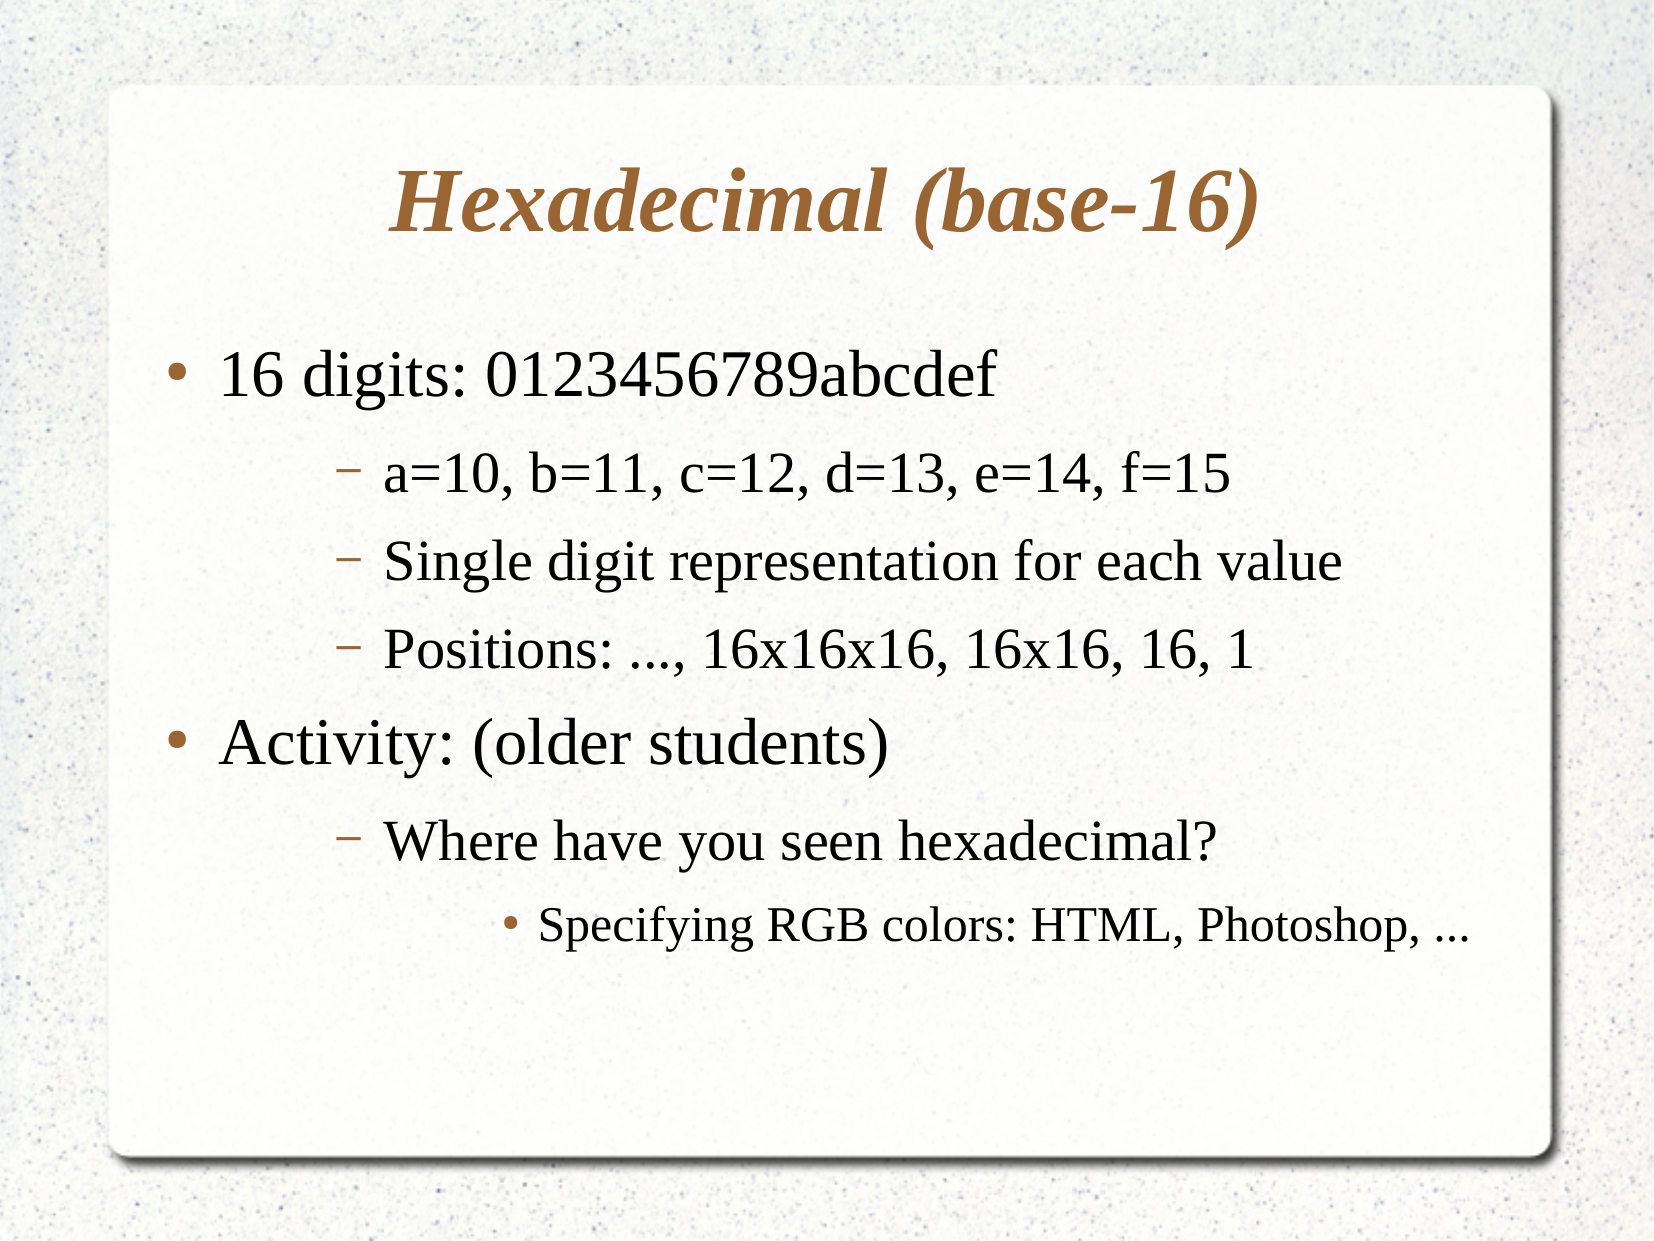

# Hexadecimal (base-16)
16 digits: 0123456789abcdef
a=10, b=11, c=12, d=13, e=14, f=15
Single digit representation for each value
Positions: ..., 16x16x16, 16x16, 16, 1
Activity: (older students)
Where have you seen hexadecimal?
Specifying RGB colors: HTML, Photoshop, ...